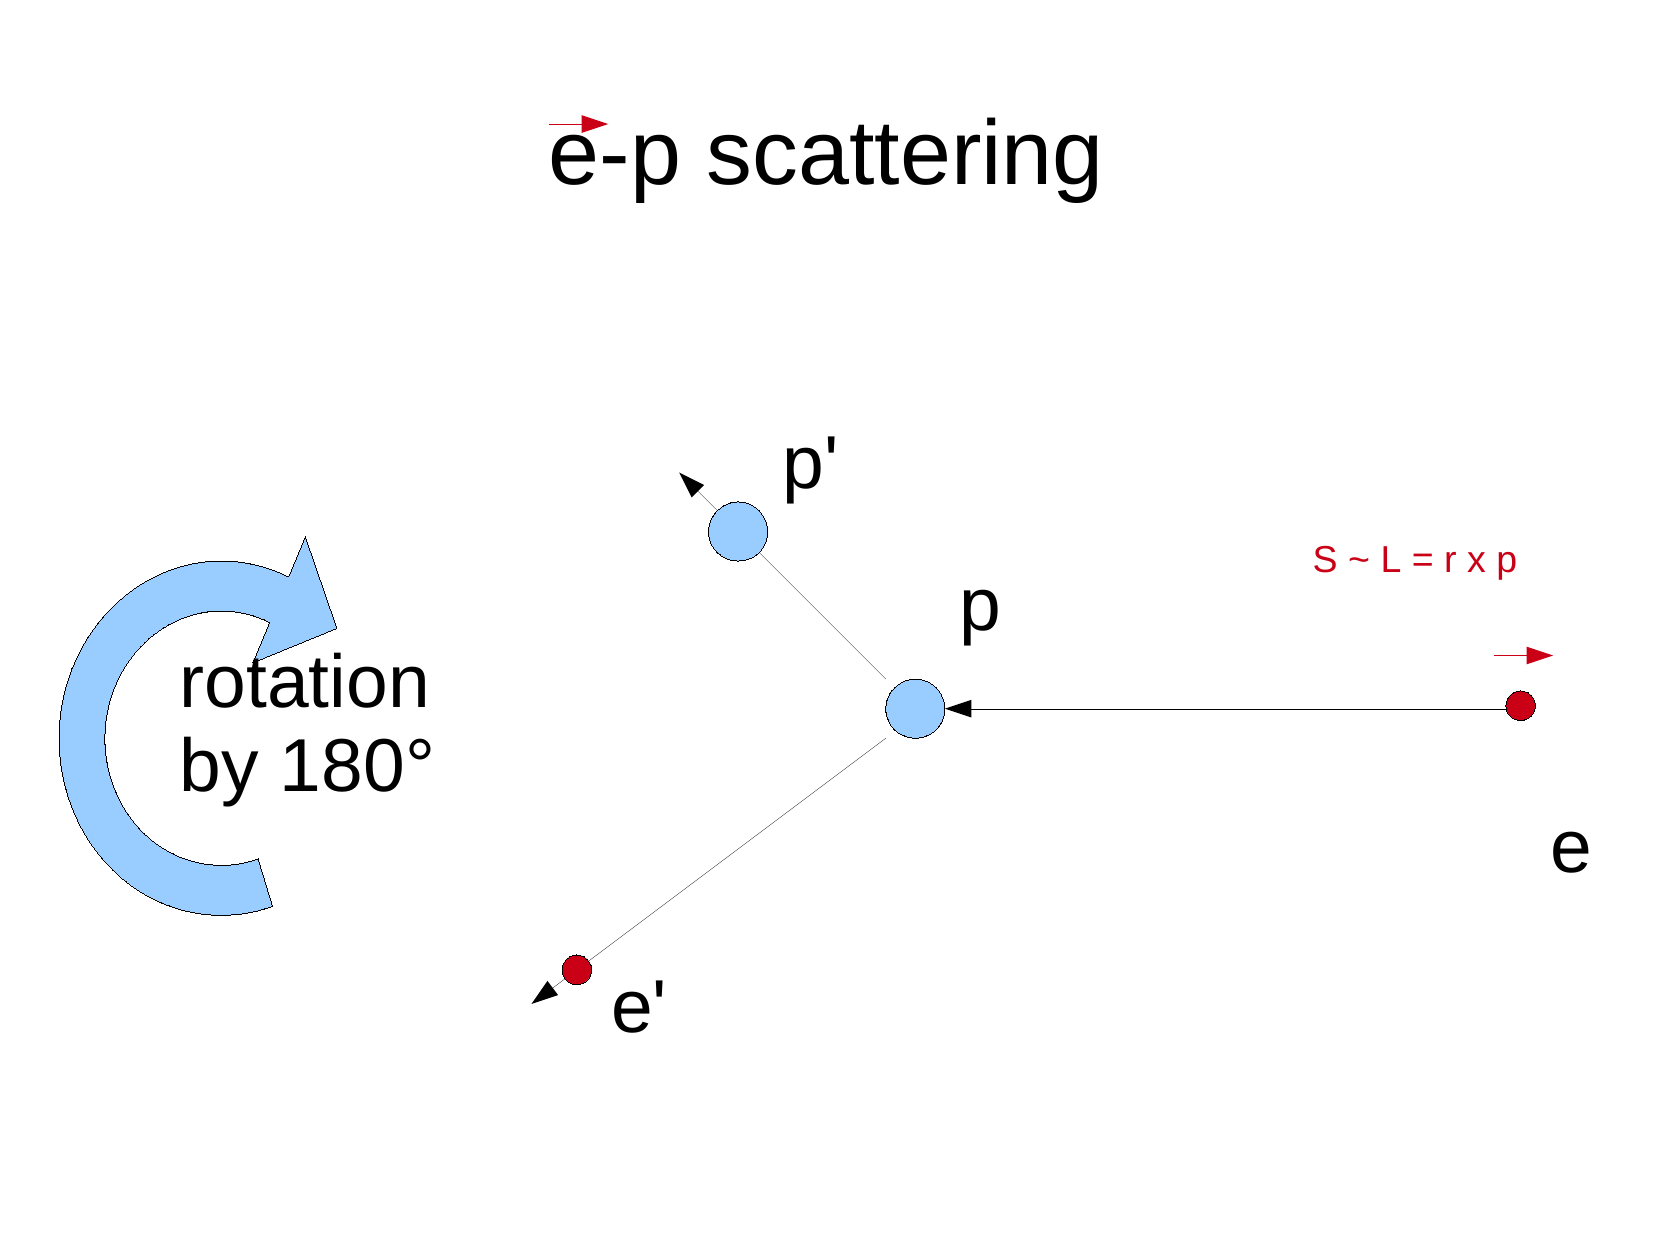

# e-p scattering
p'
S ~ L = r x p
p
rotation
by 180°
e
e'